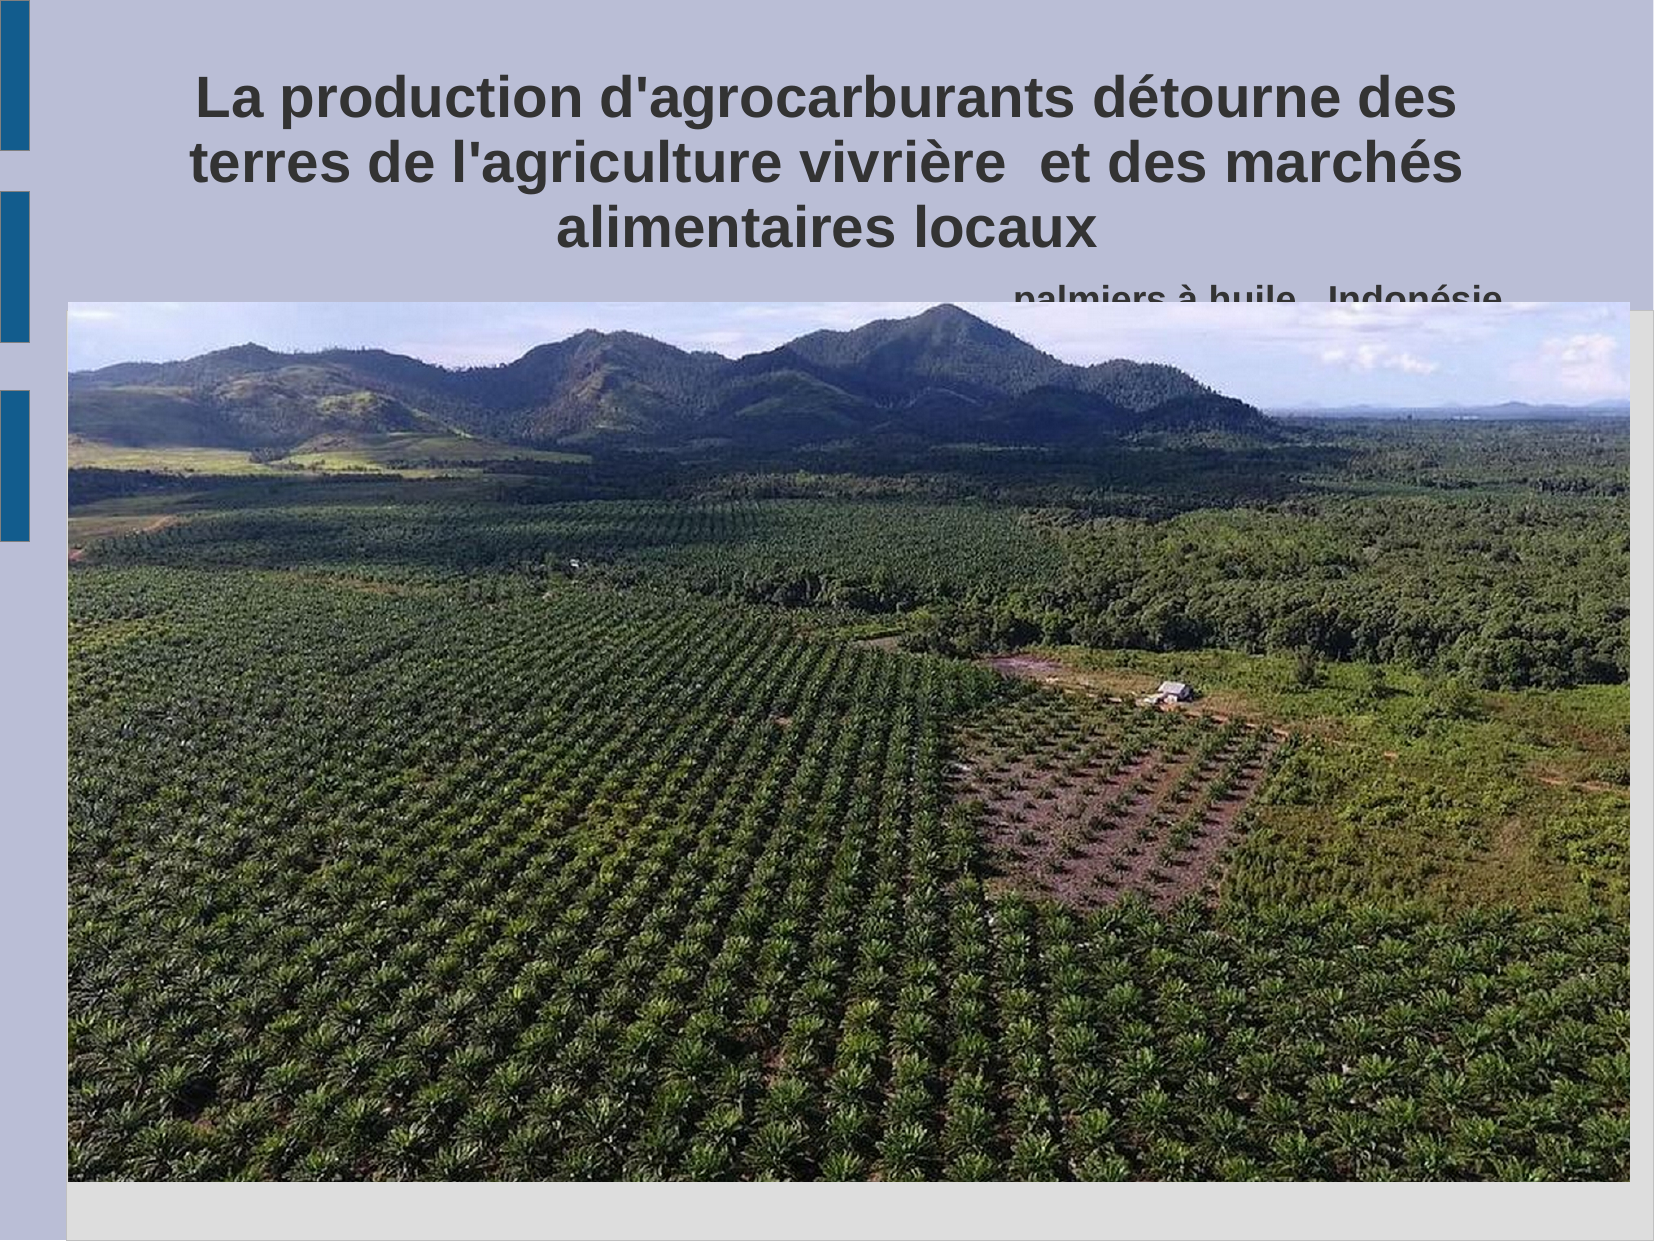

# La production d'agrocarburants détourne des terres de l'agriculture vivrière et des marchés alimentaires locaux palmiers à huile , Indonésie